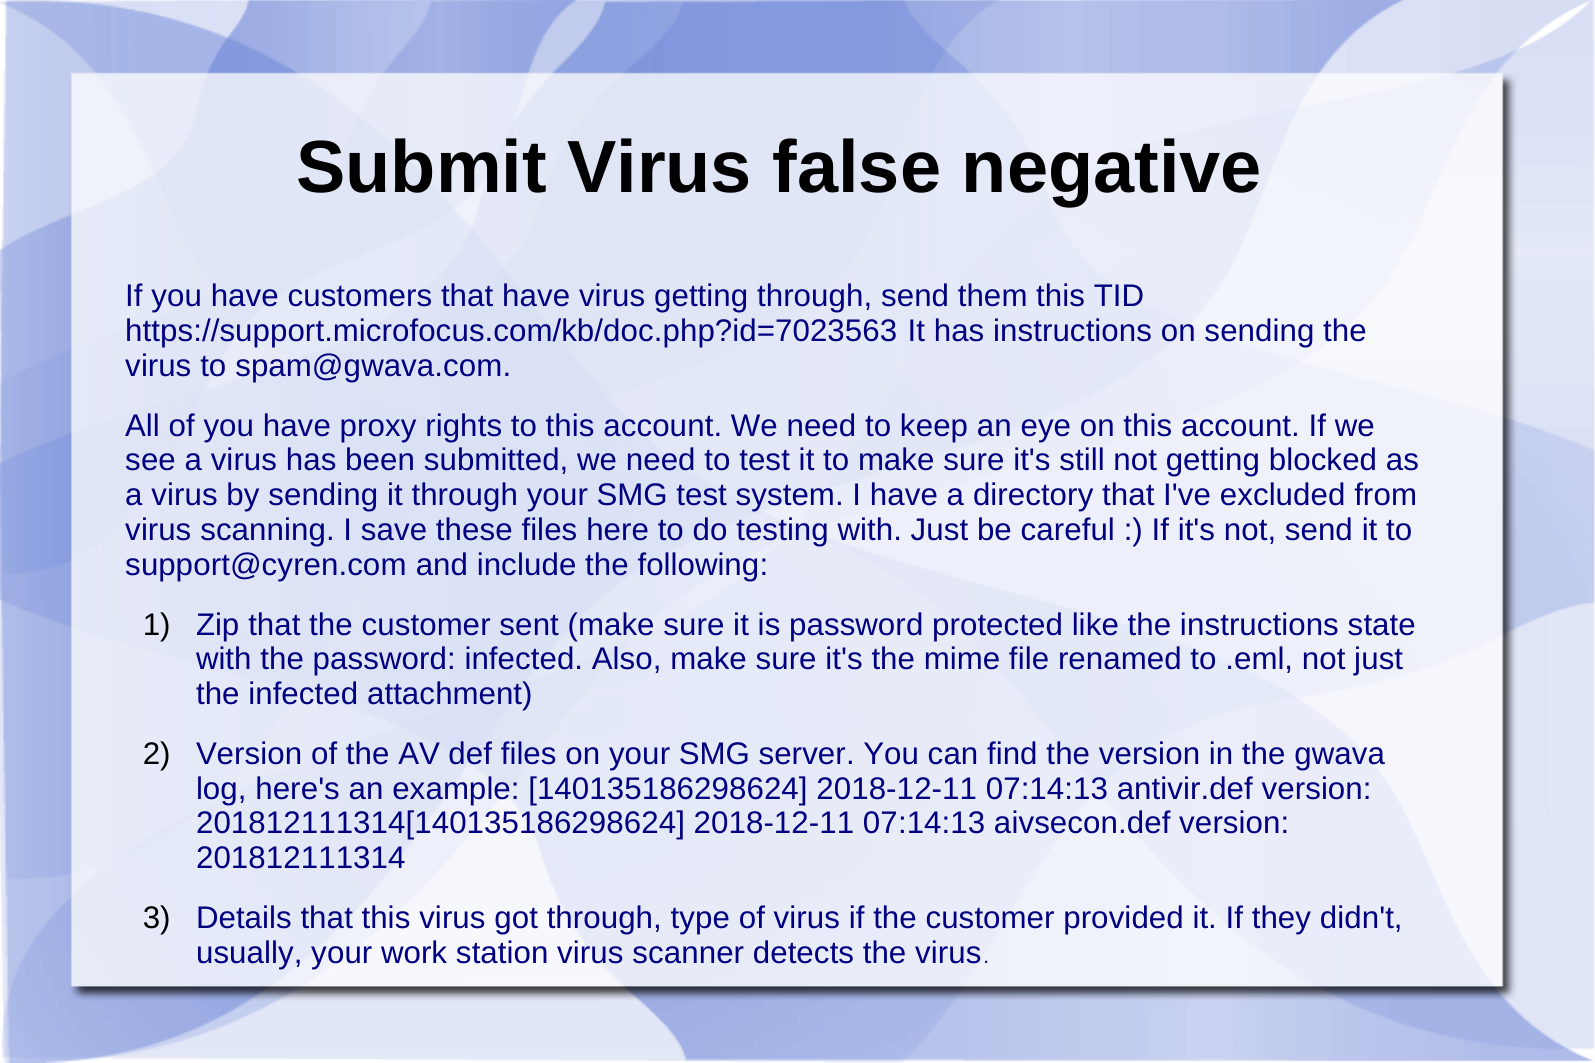

# Submit Virus false negative
If you have customers that have virus getting through, send them this TID https://support.microfocus.com/kb/doc.php?id=7023563 It has instructions on sending the virus to spam@gwava.com.
All of you have proxy rights to this account. We need to keep an eye on this account. If we see a virus has been submitted, we need to test it to make sure it's still not getting blocked as a virus by sending it through your SMG test system. I have a directory that I've excluded from virus scanning. I save these files here to do testing with. Just be careful :) If it's not, send it to support@cyren.com and include the following:
Zip that the customer sent (make sure it is password protected like the instructions state with the password: infected. Also, make sure it's the mime file renamed to .eml, not just the infected attachment)
Version of the AV def files on your SMG server. You can find the version in the gwava log, here's an example: [140135186298624] 2018-12-11 07:14:13 antivir.def version: 201812111314[140135186298624] 2018-12-11 07:14:13 aivsecon.def version: 201812111314
Details that this virus got through, type of virus if the customer provided it. If they didn't, usually, your work station virus scanner detects the virus.